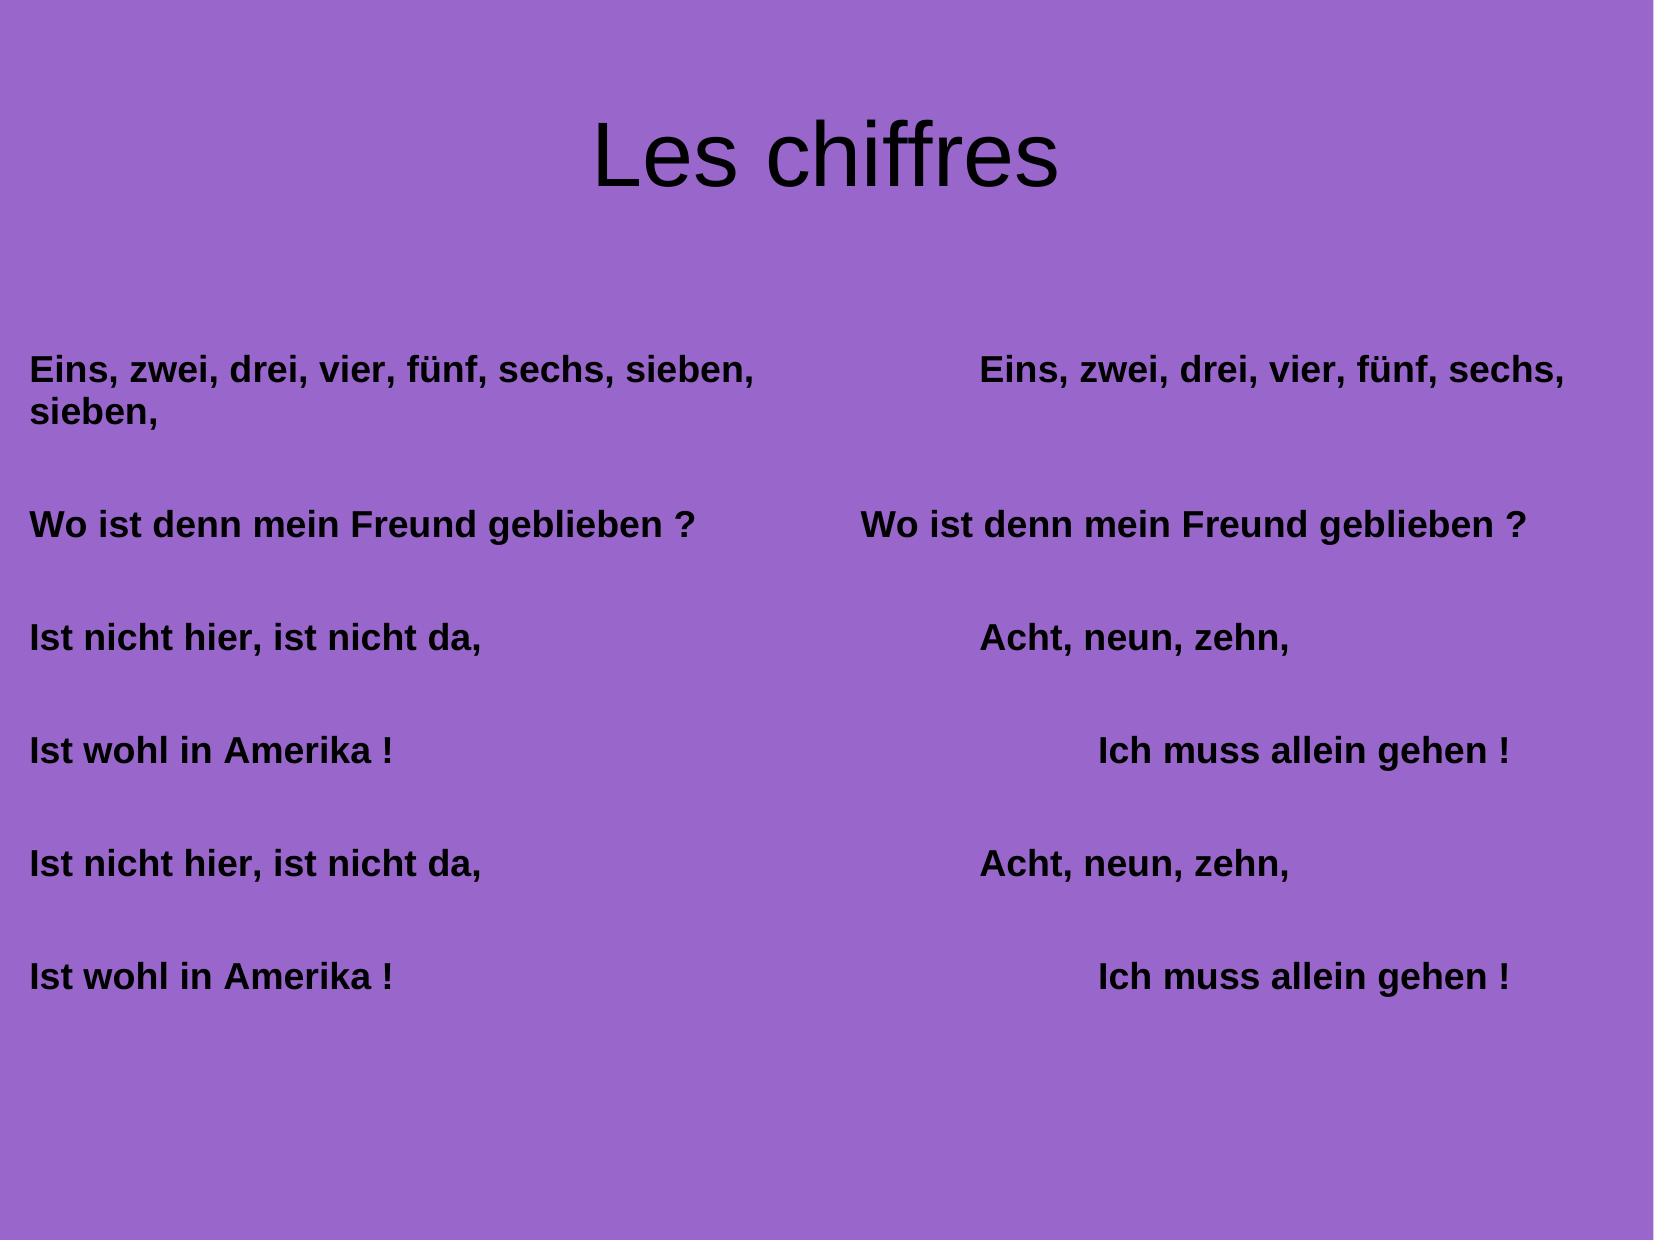

# Les chiffres
Eins, zwei, drei, vier, fünf, sechs, sieben, 		Eins, zwei, drei, vier, fünf, sechs, sieben,
Wo ist denn mein Freund geblieben ? 		Wo ist denn mein Freund geblieben ?
Ist nicht hier, ist nicht da, 					Acht, neun, zehn,
Ist wohl in Amerika ! 						Ich muss allein gehen !
Ist nicht hier, ist nicht da, 					Acht, neun, zehn,
Ist wohl in Amerika ! 						Ich muss allein gehen !